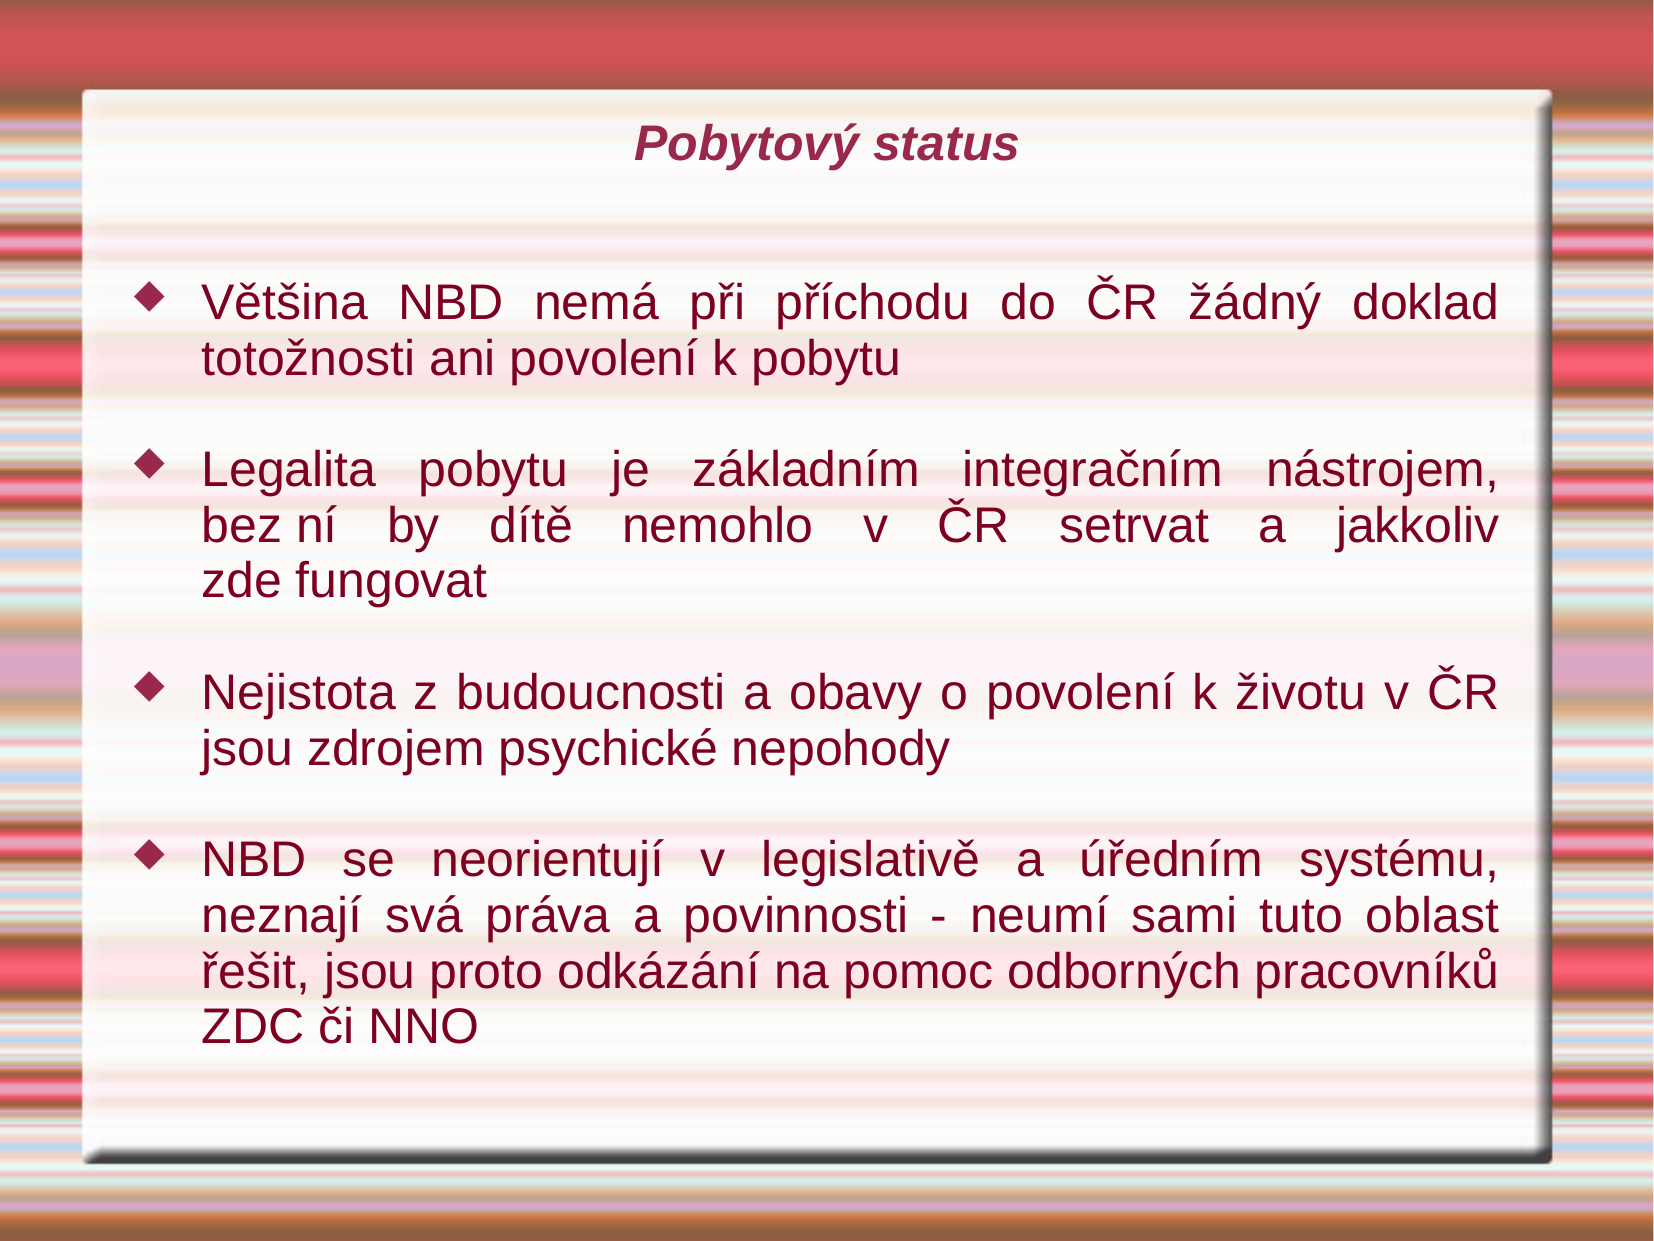

# Pobytový status
Většina NBD nemá při příchodu do ČR žádný doklad totožnosti ani povolení k pobytu
Legalita pobytu je základním integračním nástrojem, bez ní by dítě nemohlo v ČR setrvat a jakkoliv zde fungovat
Nejistota z budoucnosti a obavy o povolení k životu v ČR jsou zdrojem psychické nepohody
NBD se neorientují v legislativě a úředním systému, neznají svá práva a povinnosti - neumí sami tuto oblast řešit, jsou proto odkázání na pomoc odborných pracovníků ZDC či NNO